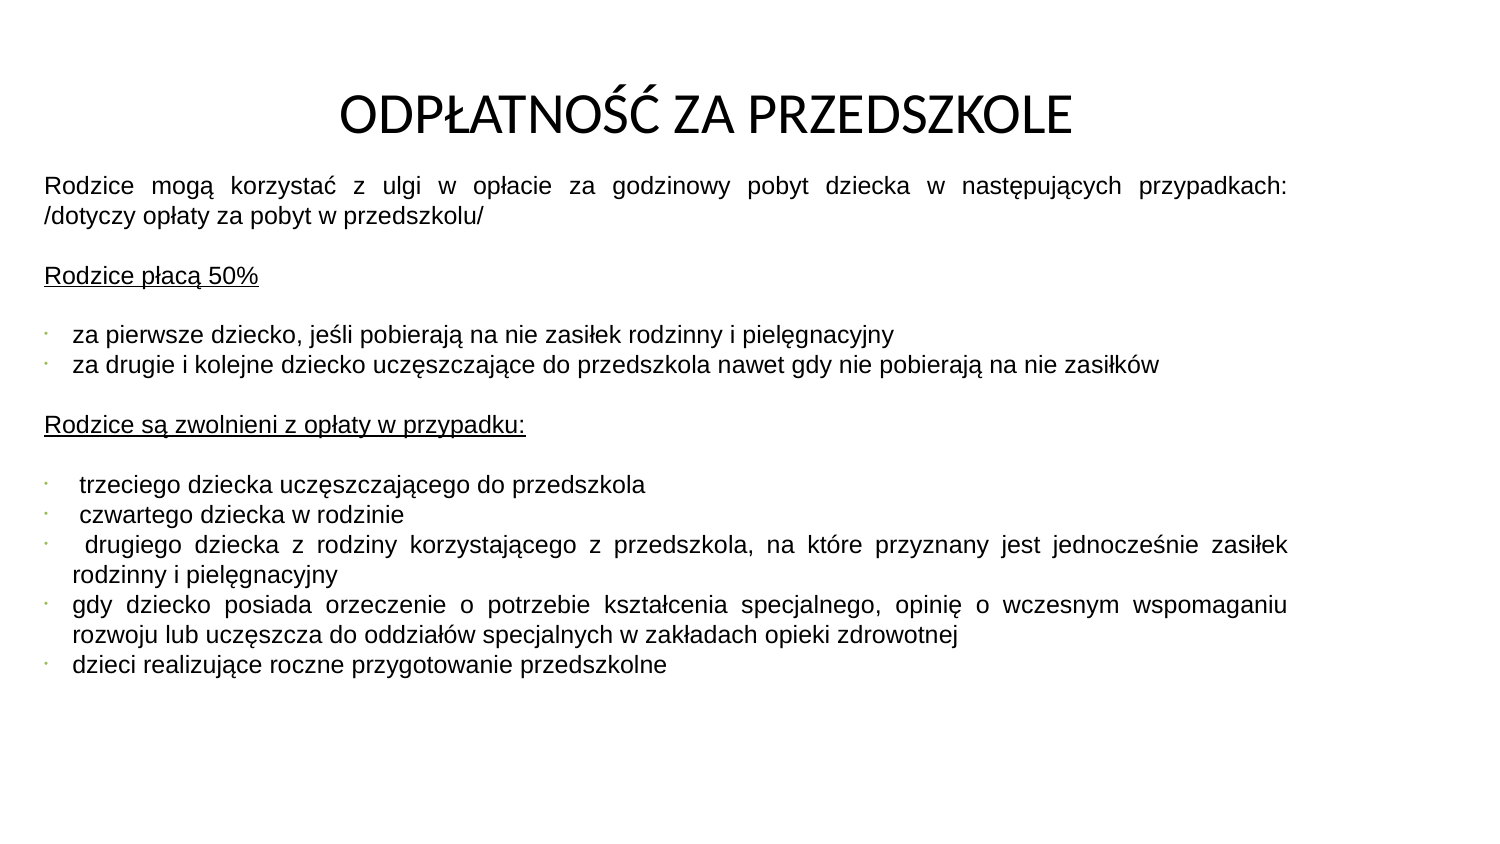

ODPŁATNOŚĆ ZA PRZEDSZKOLE
Rodzice mogą korzystać z ulgi w opłacie za godzinowy pobyt dziecka w następujących przypadkach:
/dotyczy opłaty za pobyt w przedszkolu/
Rodzice płacą 50%
za pierwsze dziecko, jeśli pobierają na nie zasiłek rodzinny i pielęgnacyjny
za drugie i kolejne dziecko uczęszczające do przedszkola nawet gdy nie pobierają na nie zasiłków
Rodzice są zwolnieni z opłaty w przypadku:
 trzeciego dziecka uczęszczającego do przedszkola
 czwartego dziecka w rodzinie
 drugiego dziecka z rodziny korzystającego z przedszkola, na które przyznany jest jednocześnie zasiłek rodzinny i pielęgnacyjny
gdy dziecko posiada orzeczenie o potrzebie kształcenia specjalnego, opinię o wczesnym wspomaganiu rozwoju lub uczęszcza do oddziałów specjalnych w zakładach opieki zdrowotnej
dzieci realizujące roczne przygotowanie przedszkolne